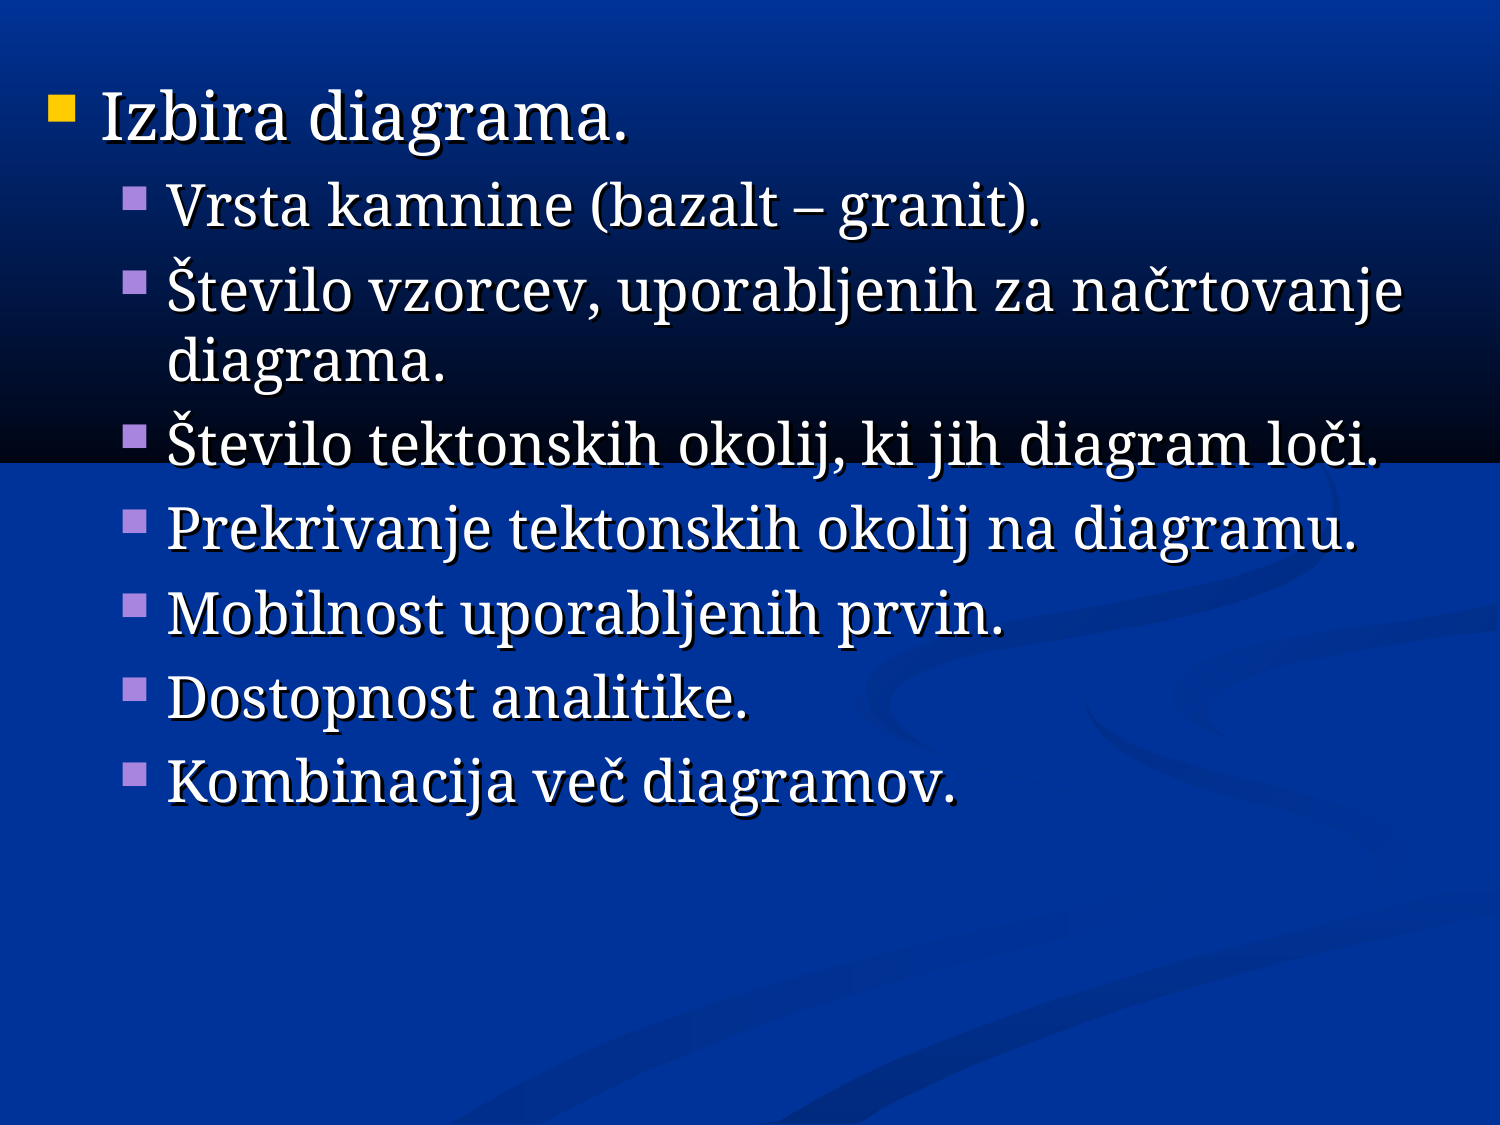

# Izbira diagrama.
Vrsta kamnine (bazalt – granit).
Število vzorcev, uporabljenih za načrtovanje diagrama.
Število tektonskih okolij, ki jih diagram loči.
Prekrivanje tektonskih okolij na diagramu.
Mobilnost uporabljenih prvin.
Dostopnost analitike.
Kombinacija več diagramov.